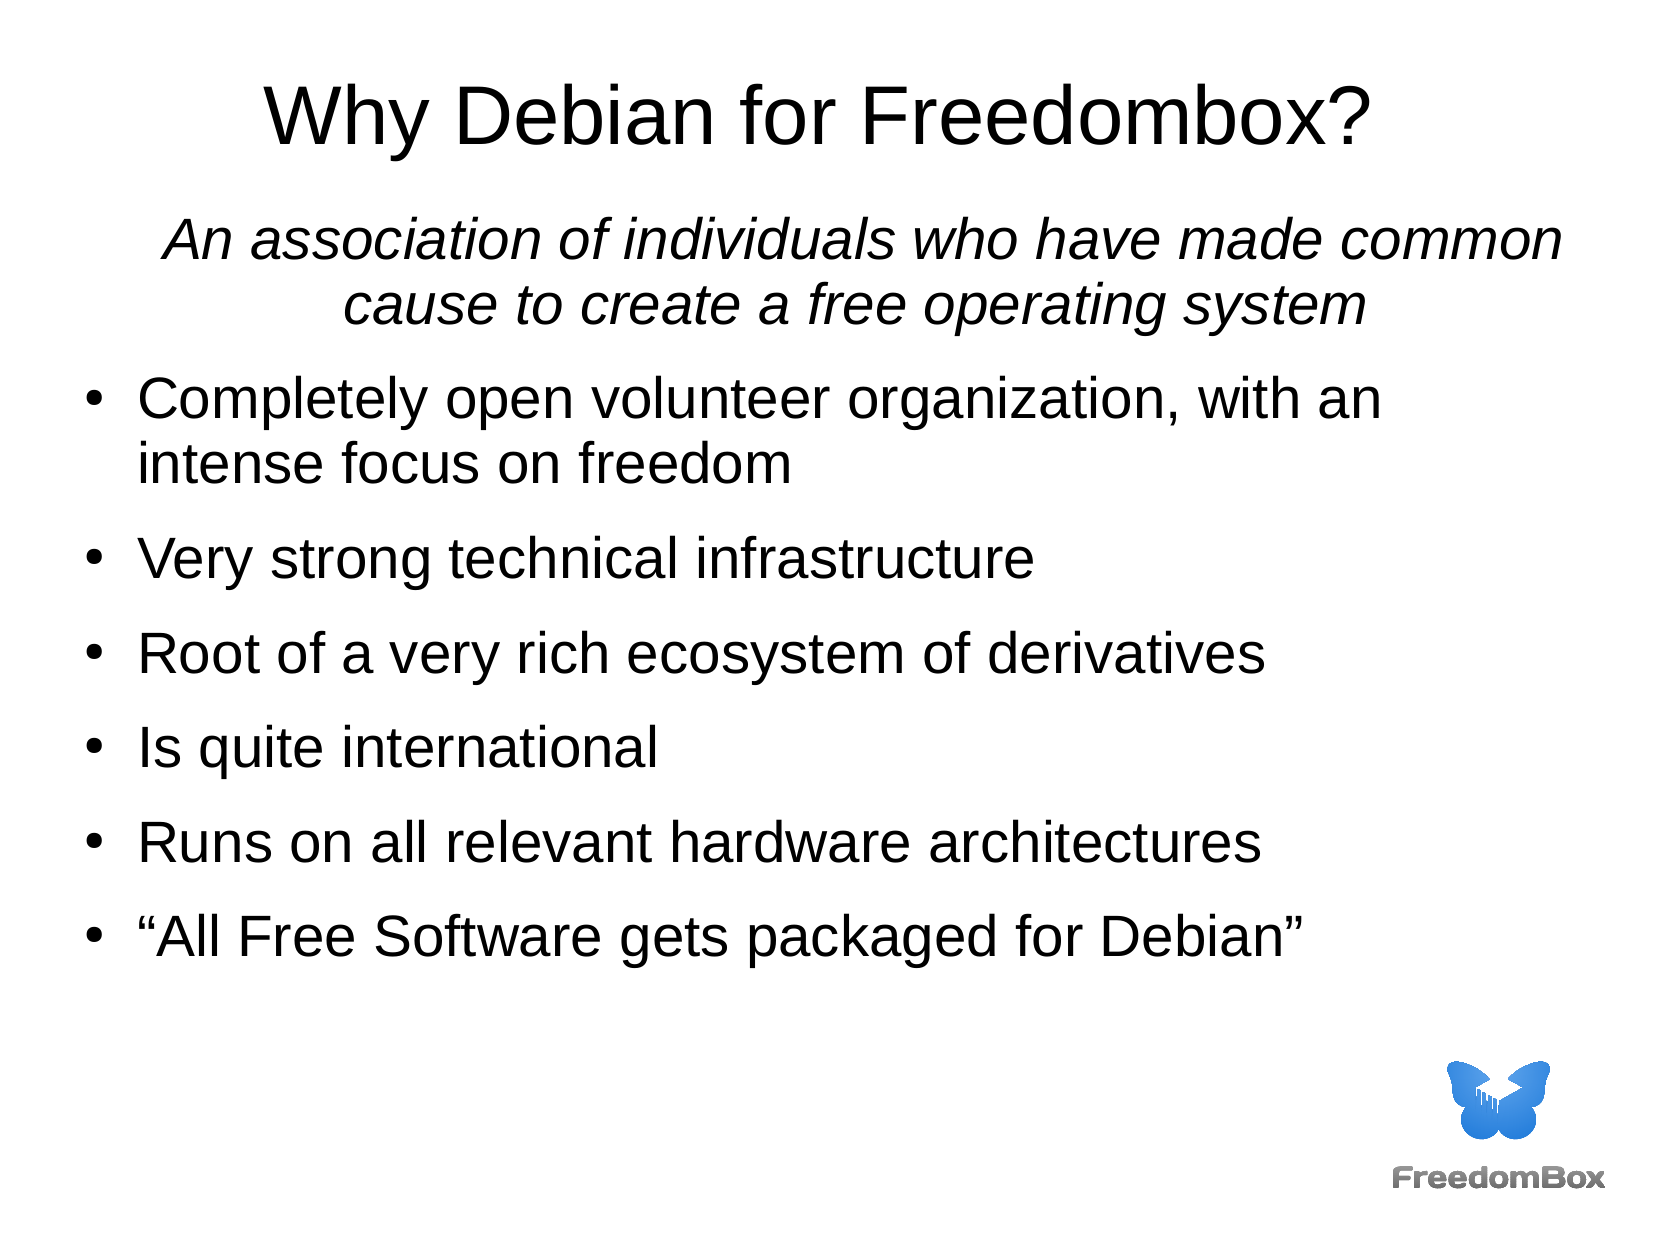

# Why Debian for Freedombox?
 An association of individuals who have made common cause to create a free operating system
Completely open volunteer organization, with an intense focus on freedom
Very strong technical infrastructure
Root of a very rich ecosystem of derivatives
Is quite international
Runs on all relevant hardware architectures
“All Free Software gets packaged for Debian”